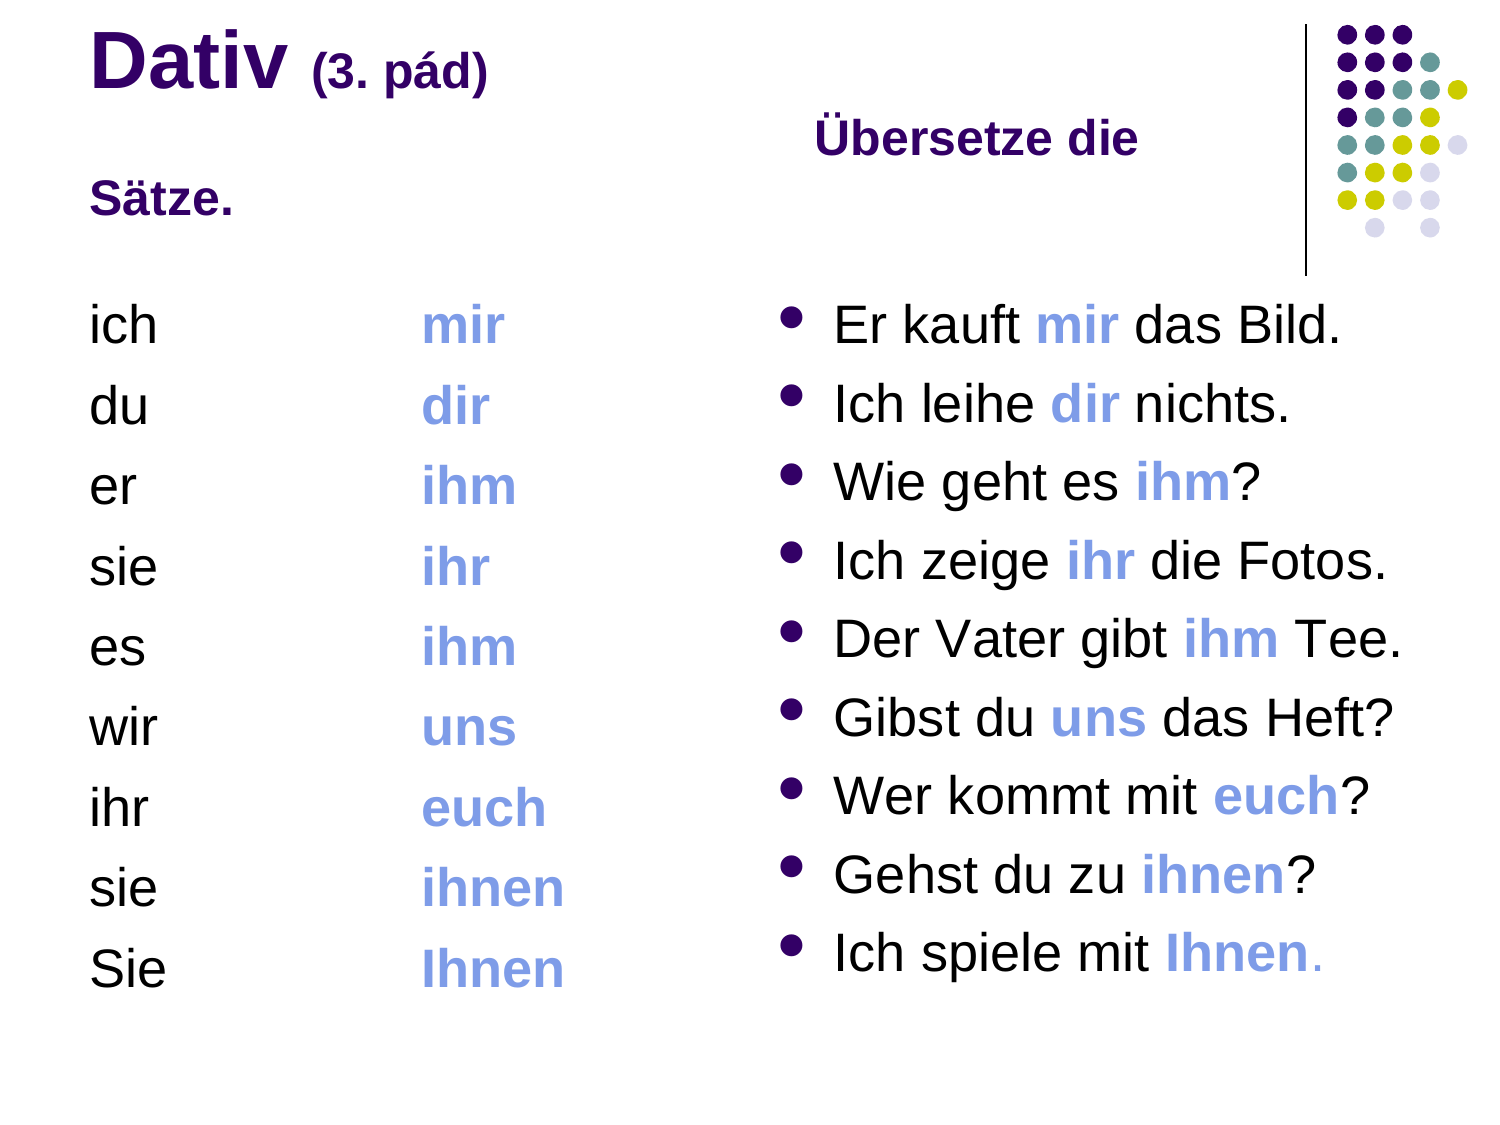

# Dativ (3. pád) Übersetze die Sätze.
| ich | mir |
| --- | --- |
| du | dir |
| er | ihm |
| sie | ihr |
| es | ihm |
| wir | uns |
| ihr | euch |
| sie | ihnen |
| Sie | Ihnen |
Er kauft mir das Bild.
Ich leihe dir nichts.
Wie geht es ihm?
Ich zeige ihr die Fotos.
Der Vater gibt ihm Tee.
Gibst du uns das Heft?
Wer kommt mit euch?
Gehst du zu ihnen?
Ich spiele mit Ihnen.